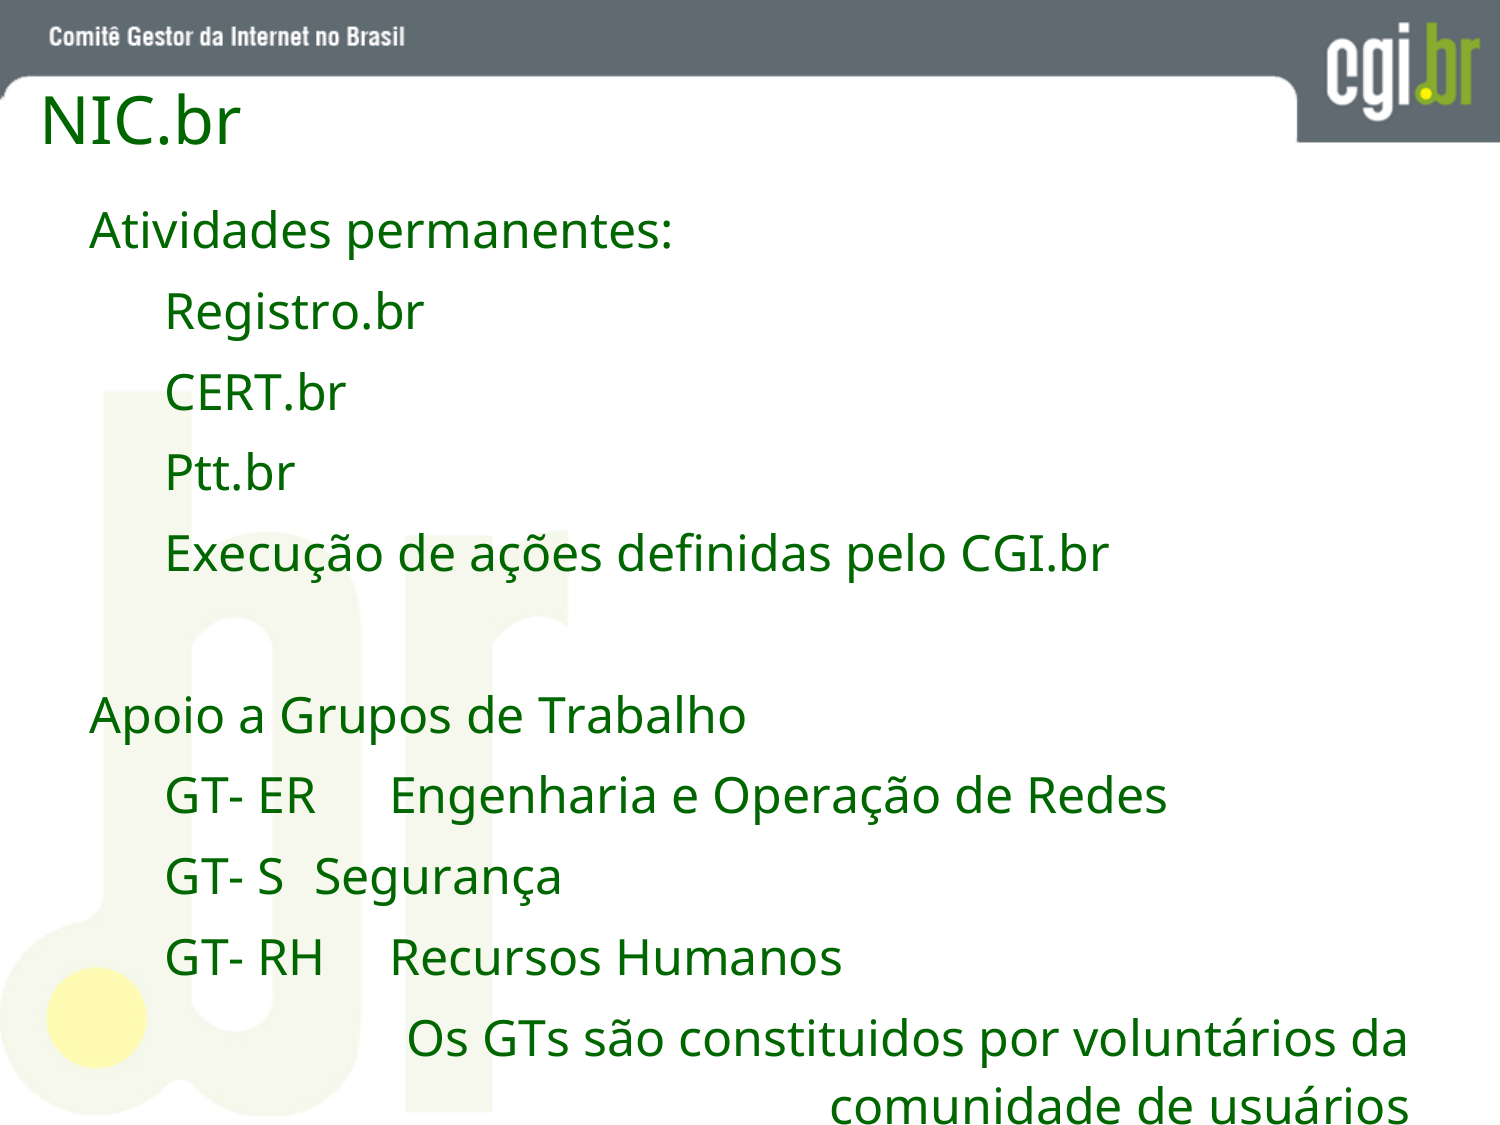

# NIC.br
Atividades permanentes:
Registro.br
CERT.br
Ptt.br
Execução de ações definidas pelo CGI.br
Apoio a Grupos de Trabalho
GT- ER	Engenharia e Operação de Redes
GT- S	Segurança
GT- RH	Recursos Humanos
Os GTs são constituidos por voluntários da
		comunidade de usuários